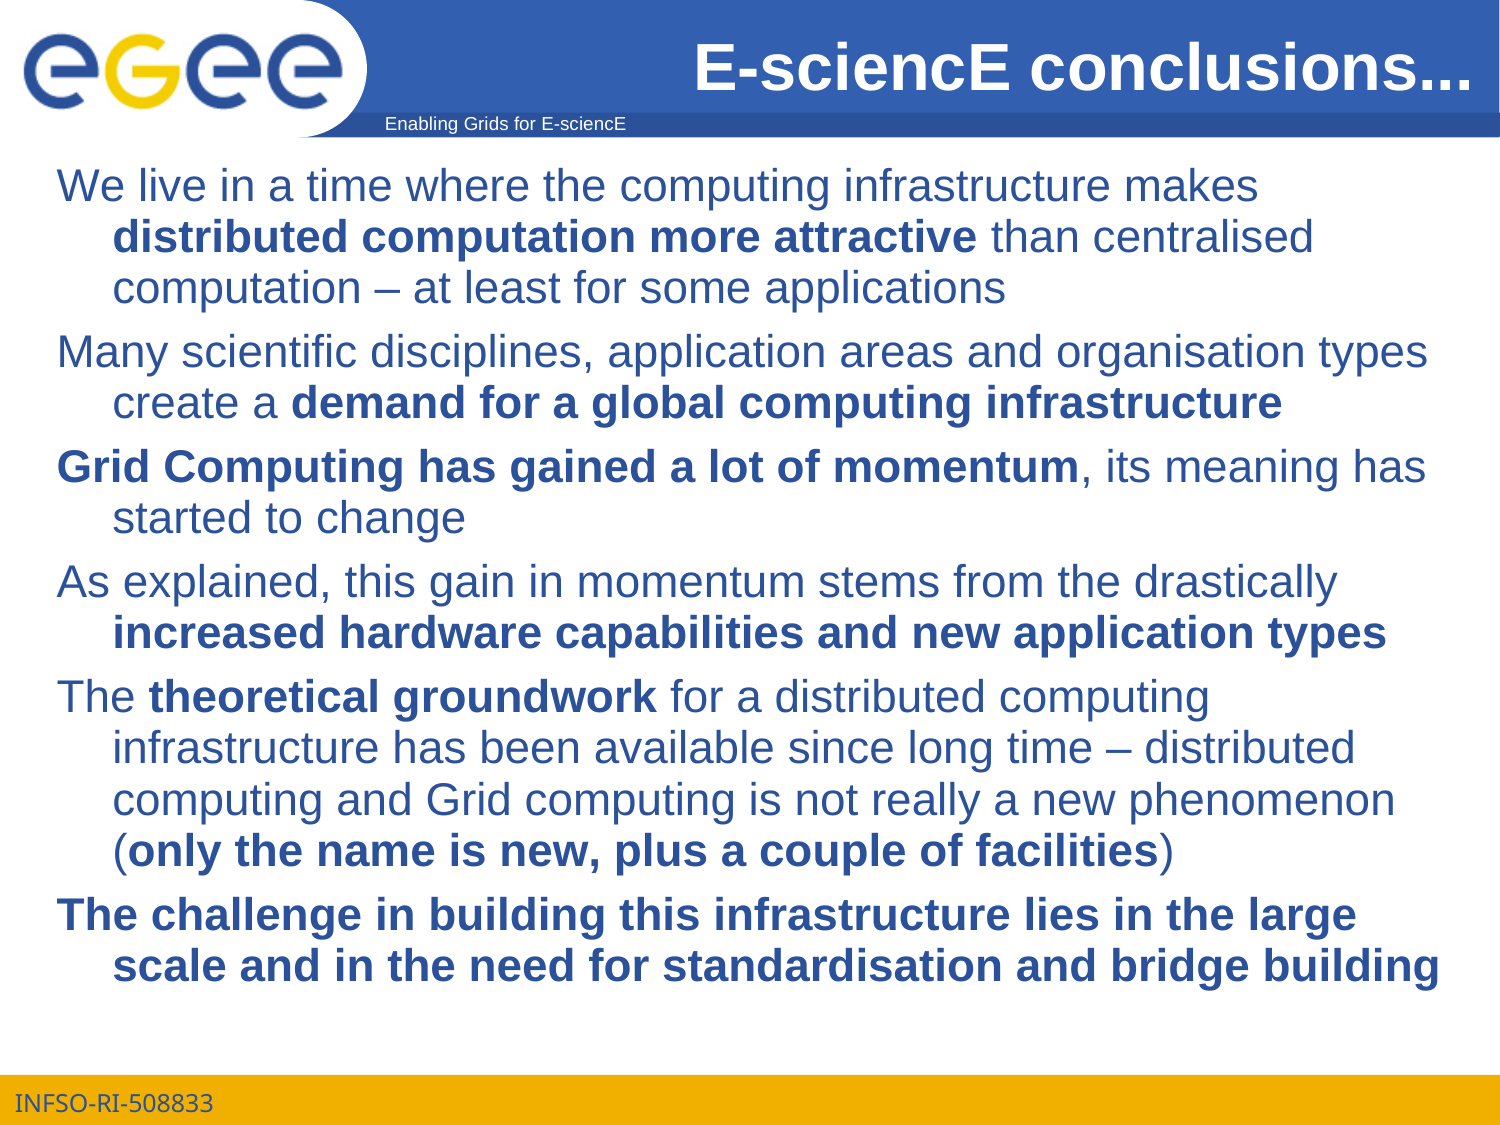

# E-sciencE conclusions...
We live in a time where the computing infrastructure makes distributed computation more attractive than centralised computation – at least for some applications
Many scientific disciplines, application areas and organisation types create a demand for a global computing infrastructure
Grid Computing has gained a lot of momentum, its meaning has started to change
As explained, this gain in momentum stems from the drastically increased hardware capabilities and new application types
The theoretical groundwork for a distributed computing infrastructure has been available since long time – distributed computing and Grid computing is not really a new phenomenon (only the name is new, plus a couple of facilities)
The challenge in building this infrastructure lies in the large scale and in the need for standardisation and bridge building